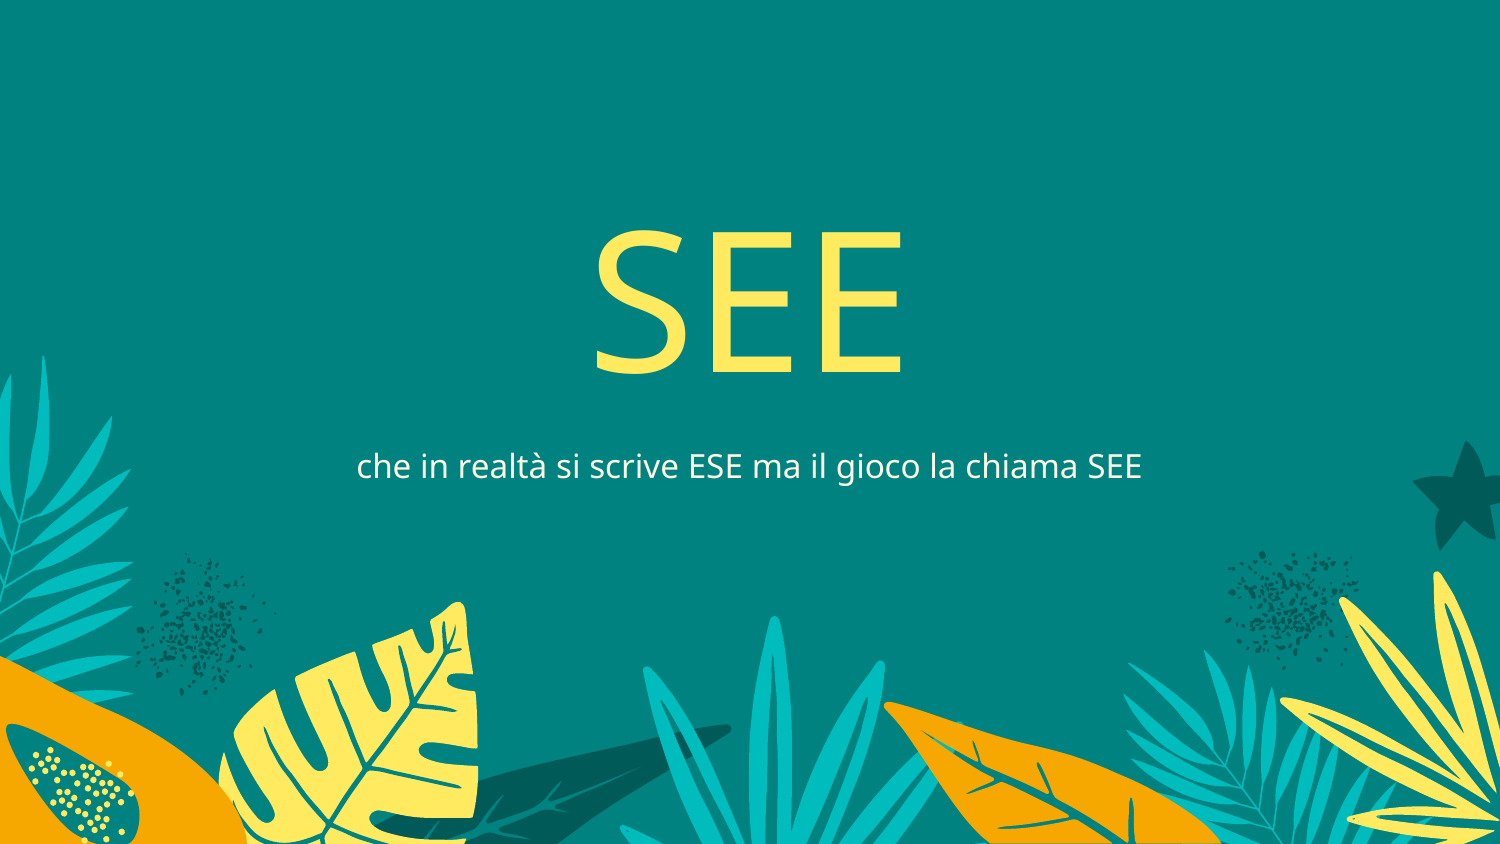

# SEE
che in realtà si scrive ESE ma il gioco la chiama SEE